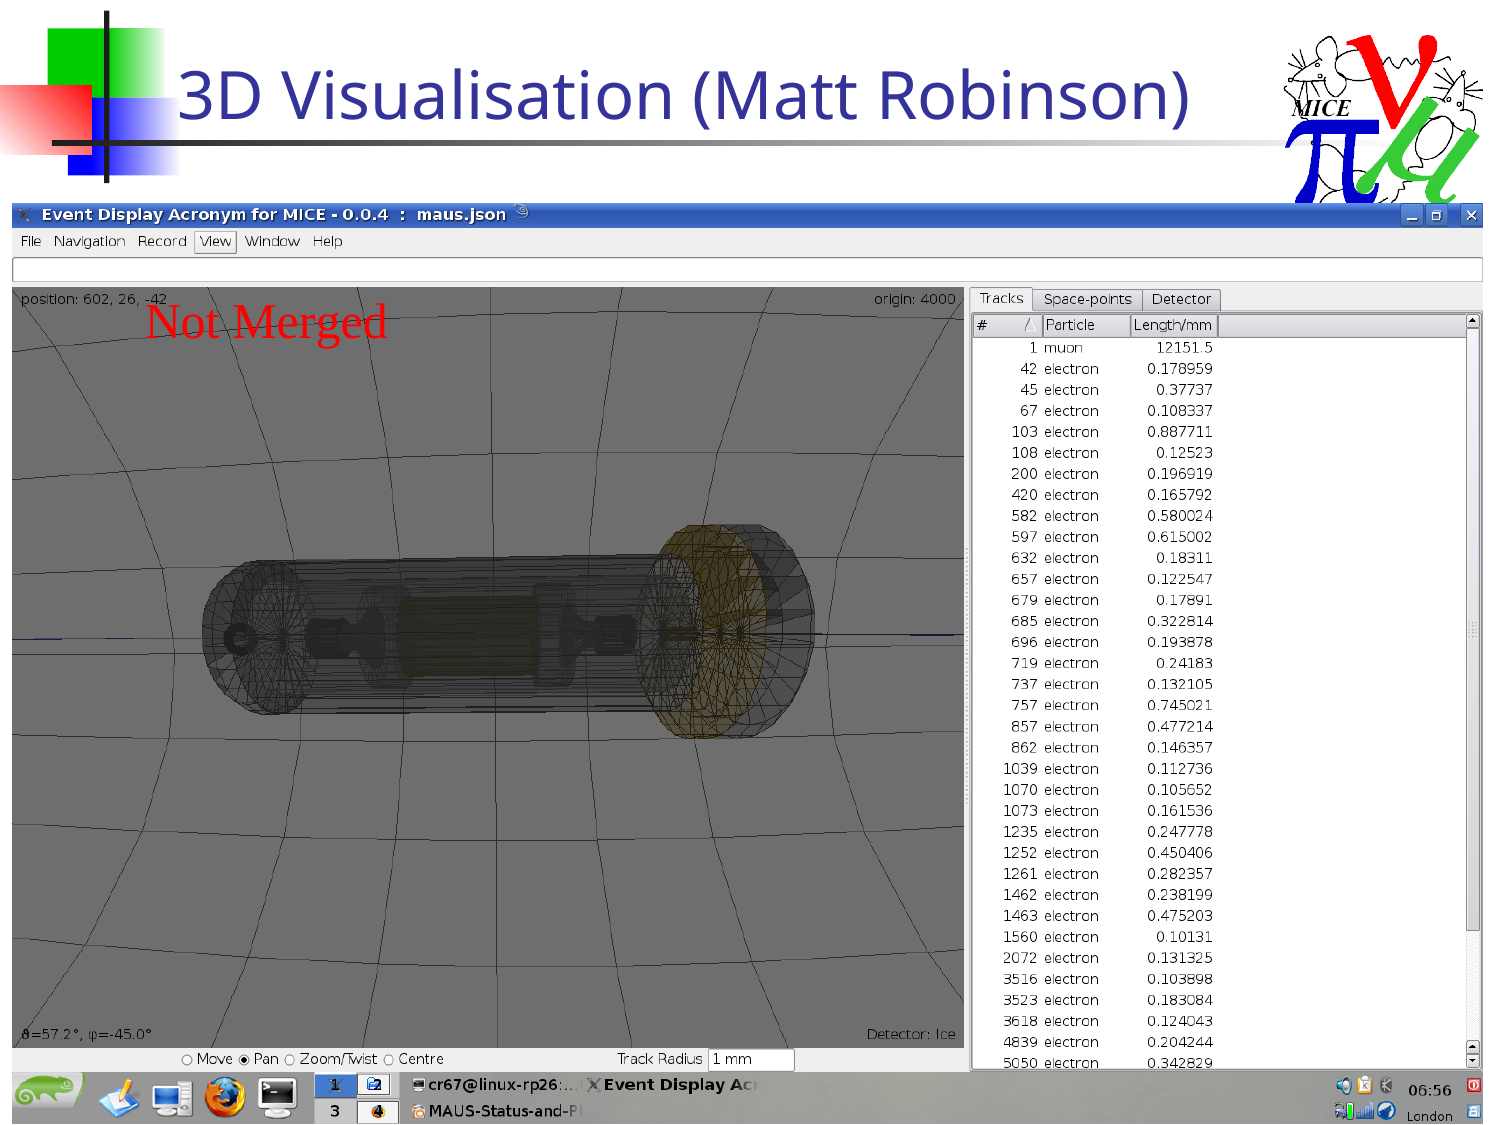

# 3D Visualisation (Matt Robinson)
Not Merged